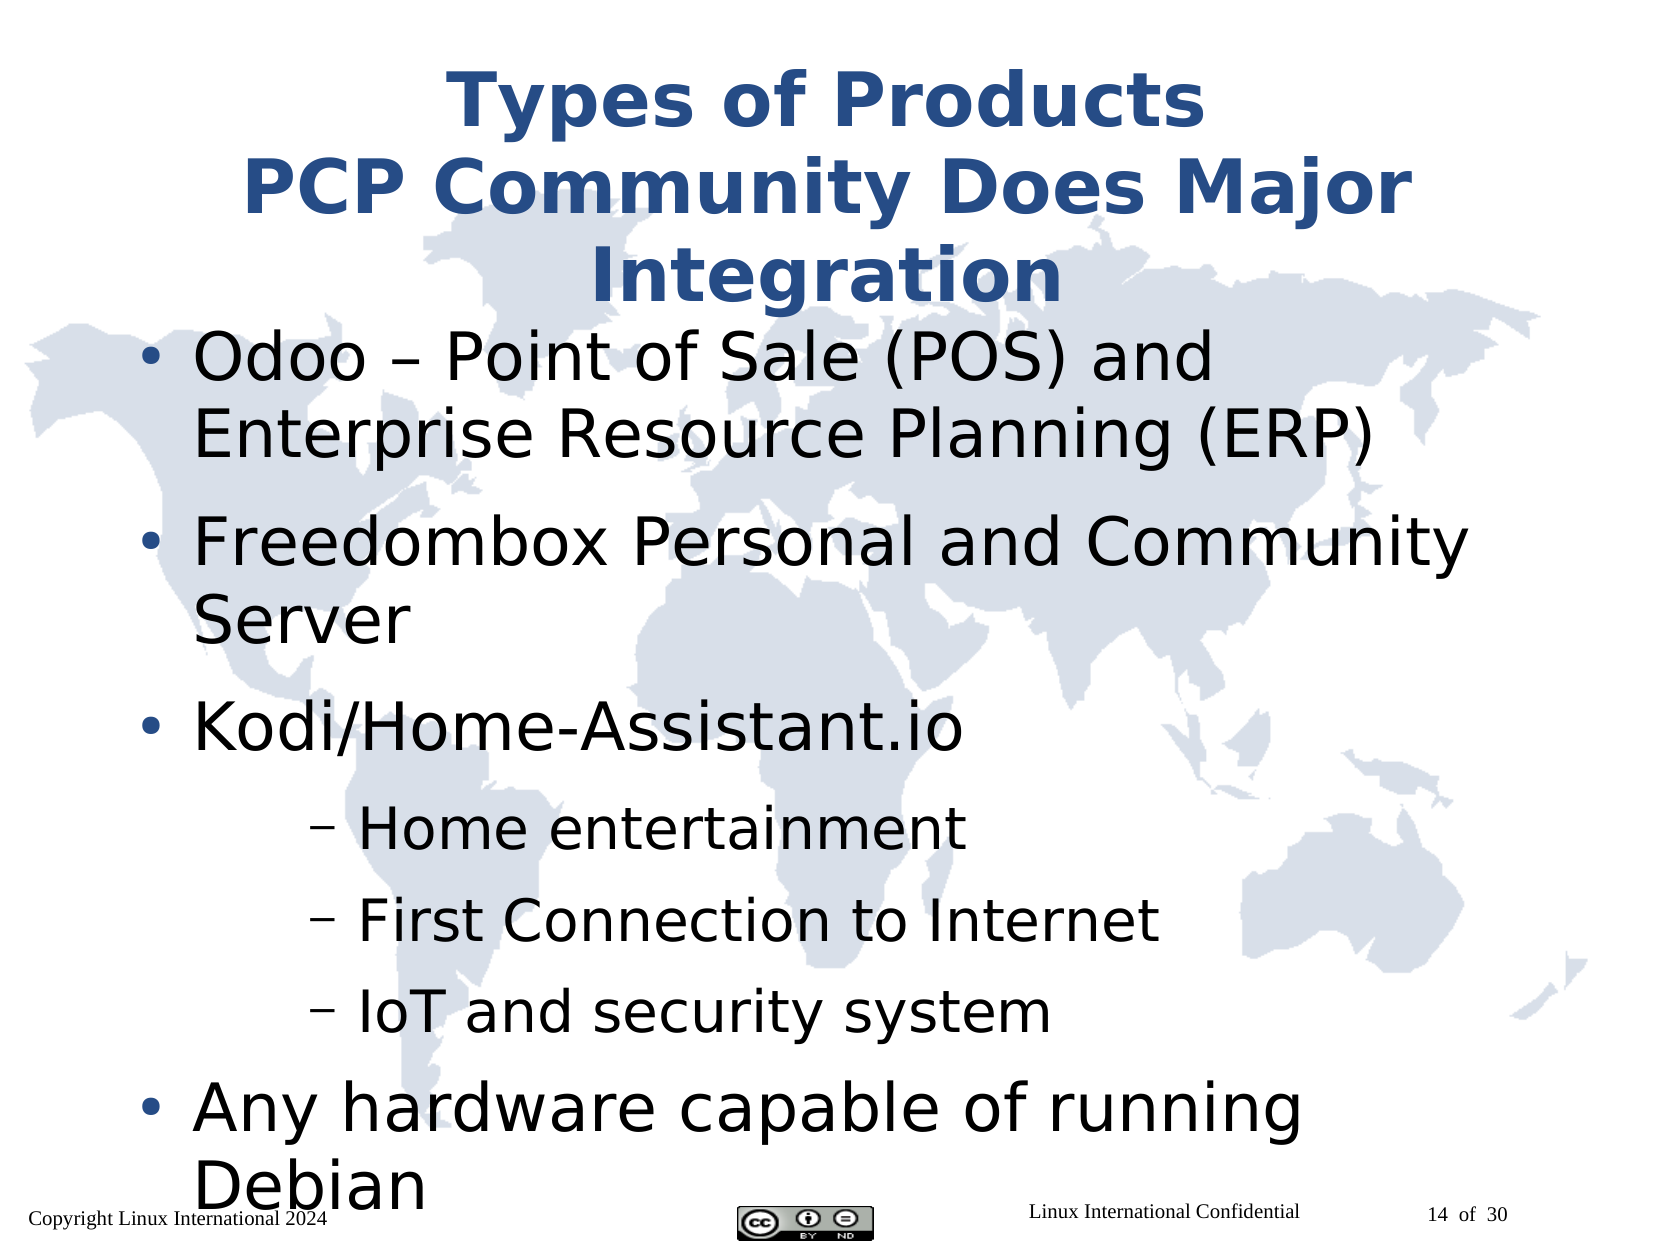

# Types of Products PCP Community Does Major Integration
Odoo – Point of Sale (POS) and Enterprise Resource Planning (ERP)
Freedombox Personal and Community Server
Kodi/Home-Assistant.io
Home entertainment
First Connection to Internet
IoT and security system
Any hardware capable of running Debian